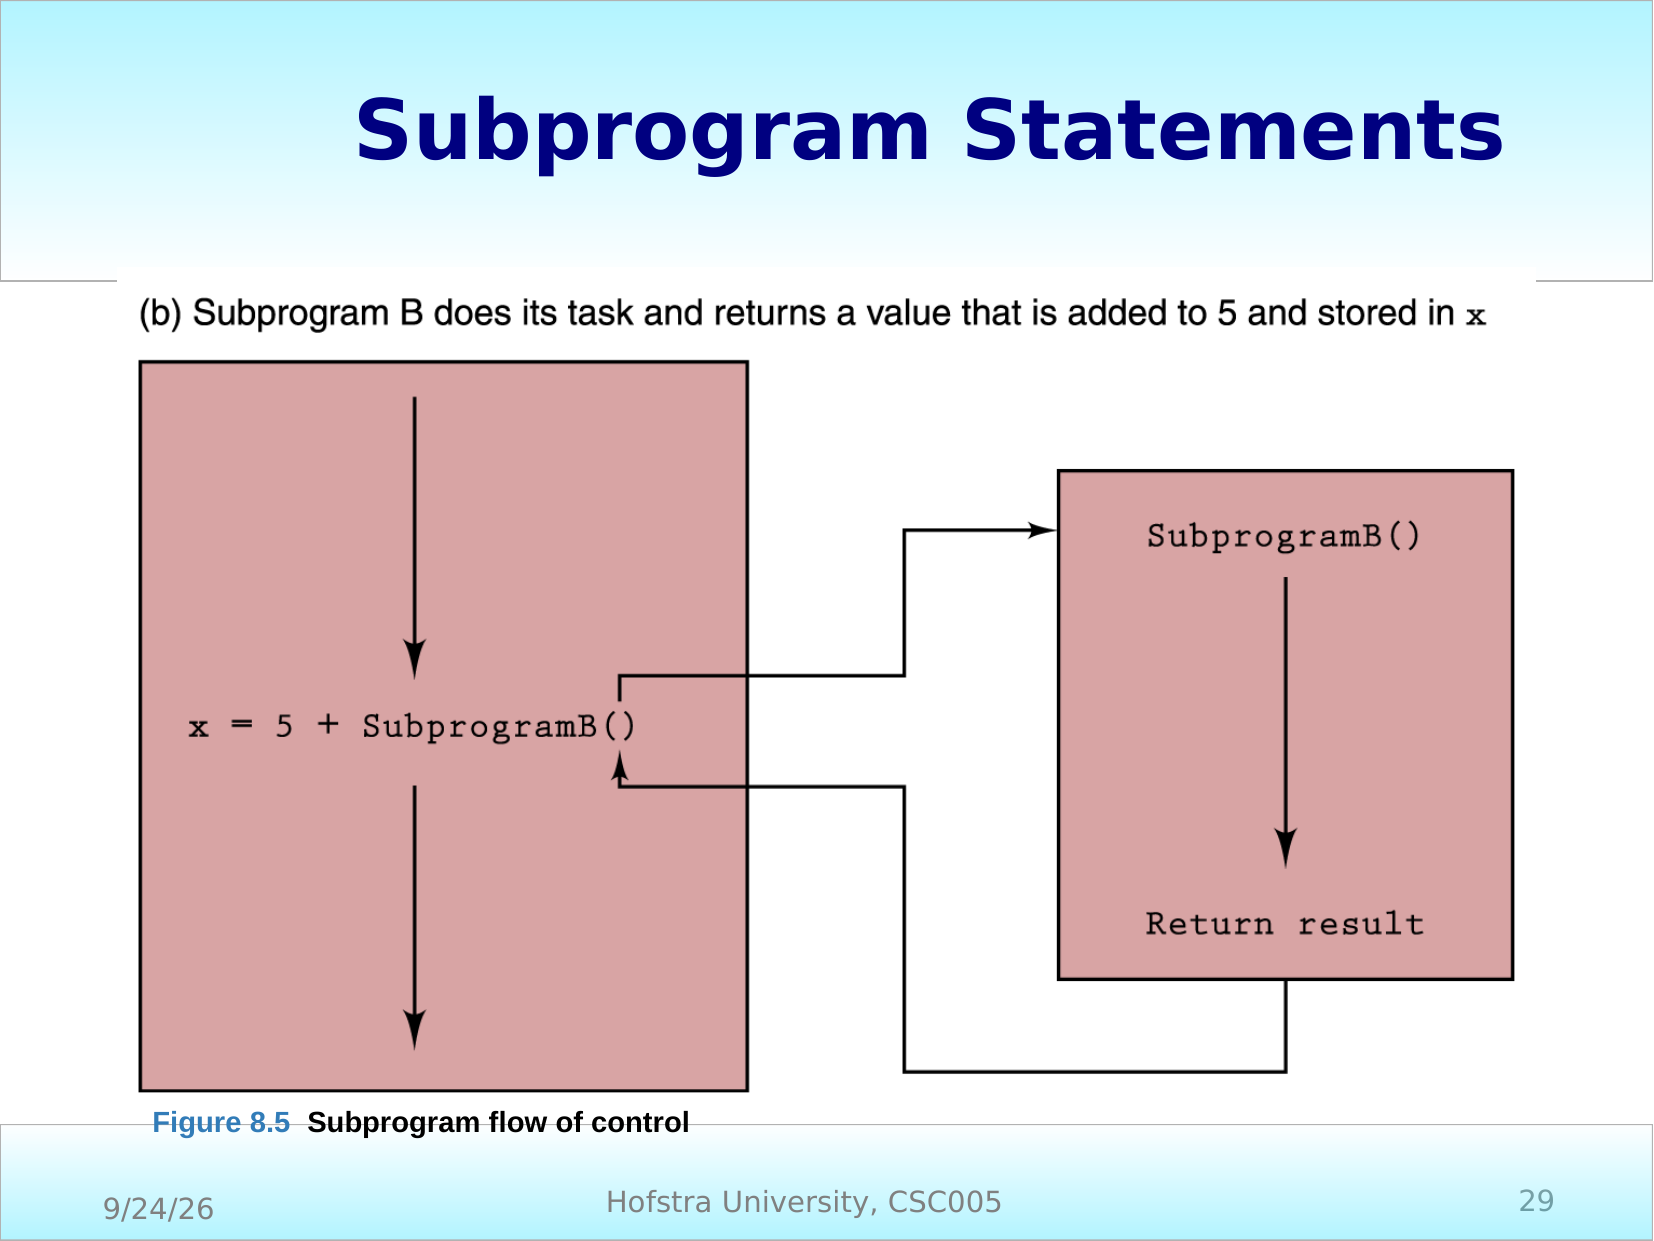

# Subprogram Statements
Figure 8.5 Subprogram flow of control
29
Hofstra University, CSC005